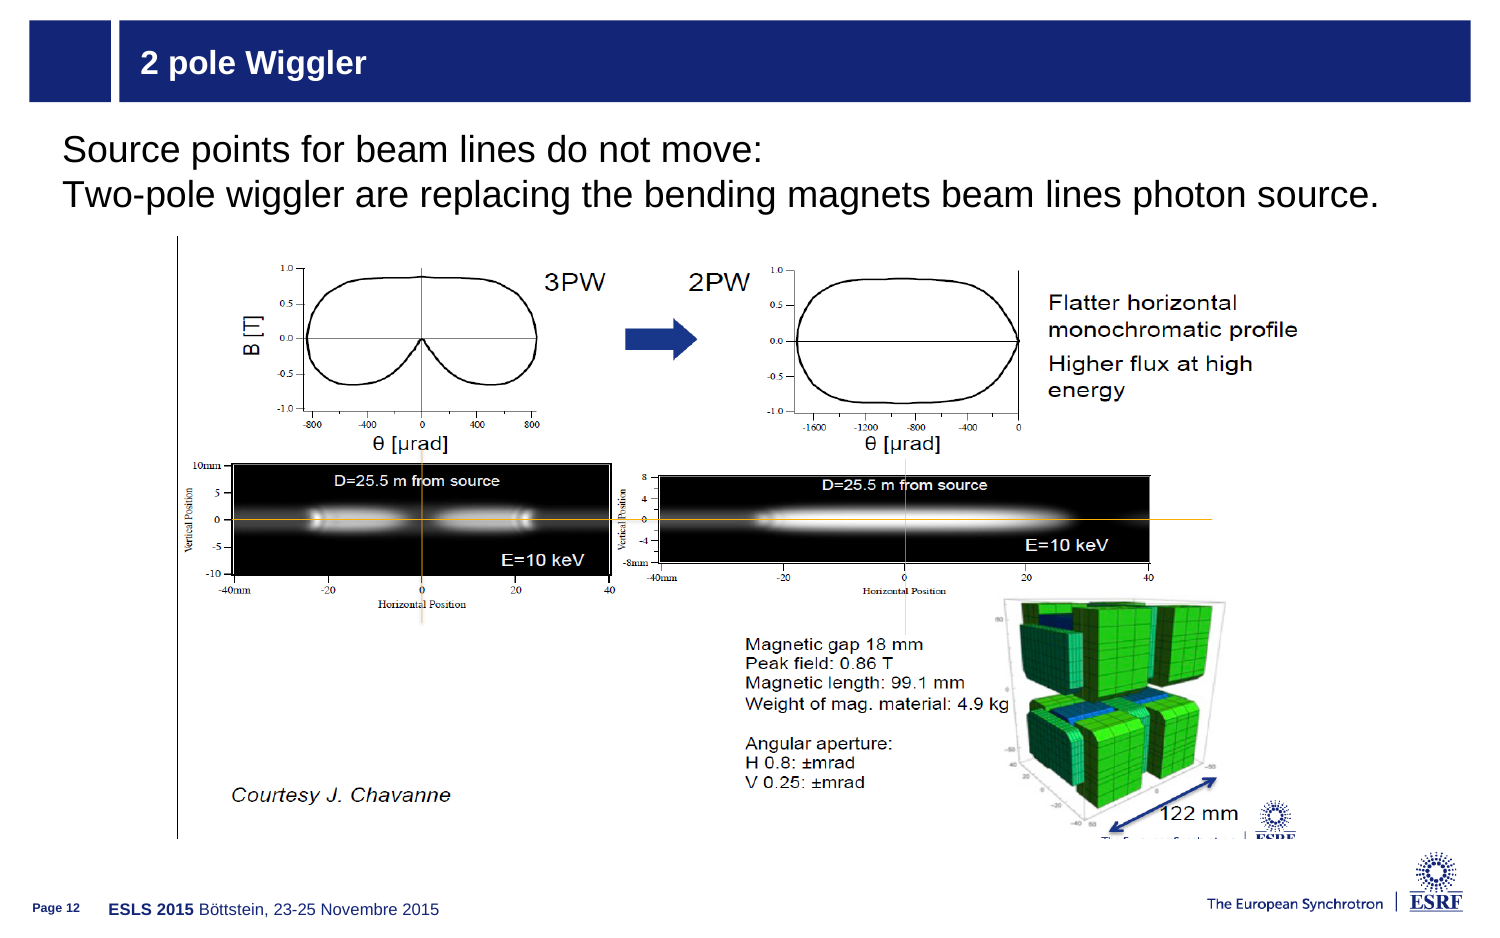

# 2 pole Wiggler
Source points for beam lines do not move:
Two-pole wiggler are replacing the bending magnets beam lines photon source.
Page
ESLS 2015 Böttstein, 23-25 Novembre 2015